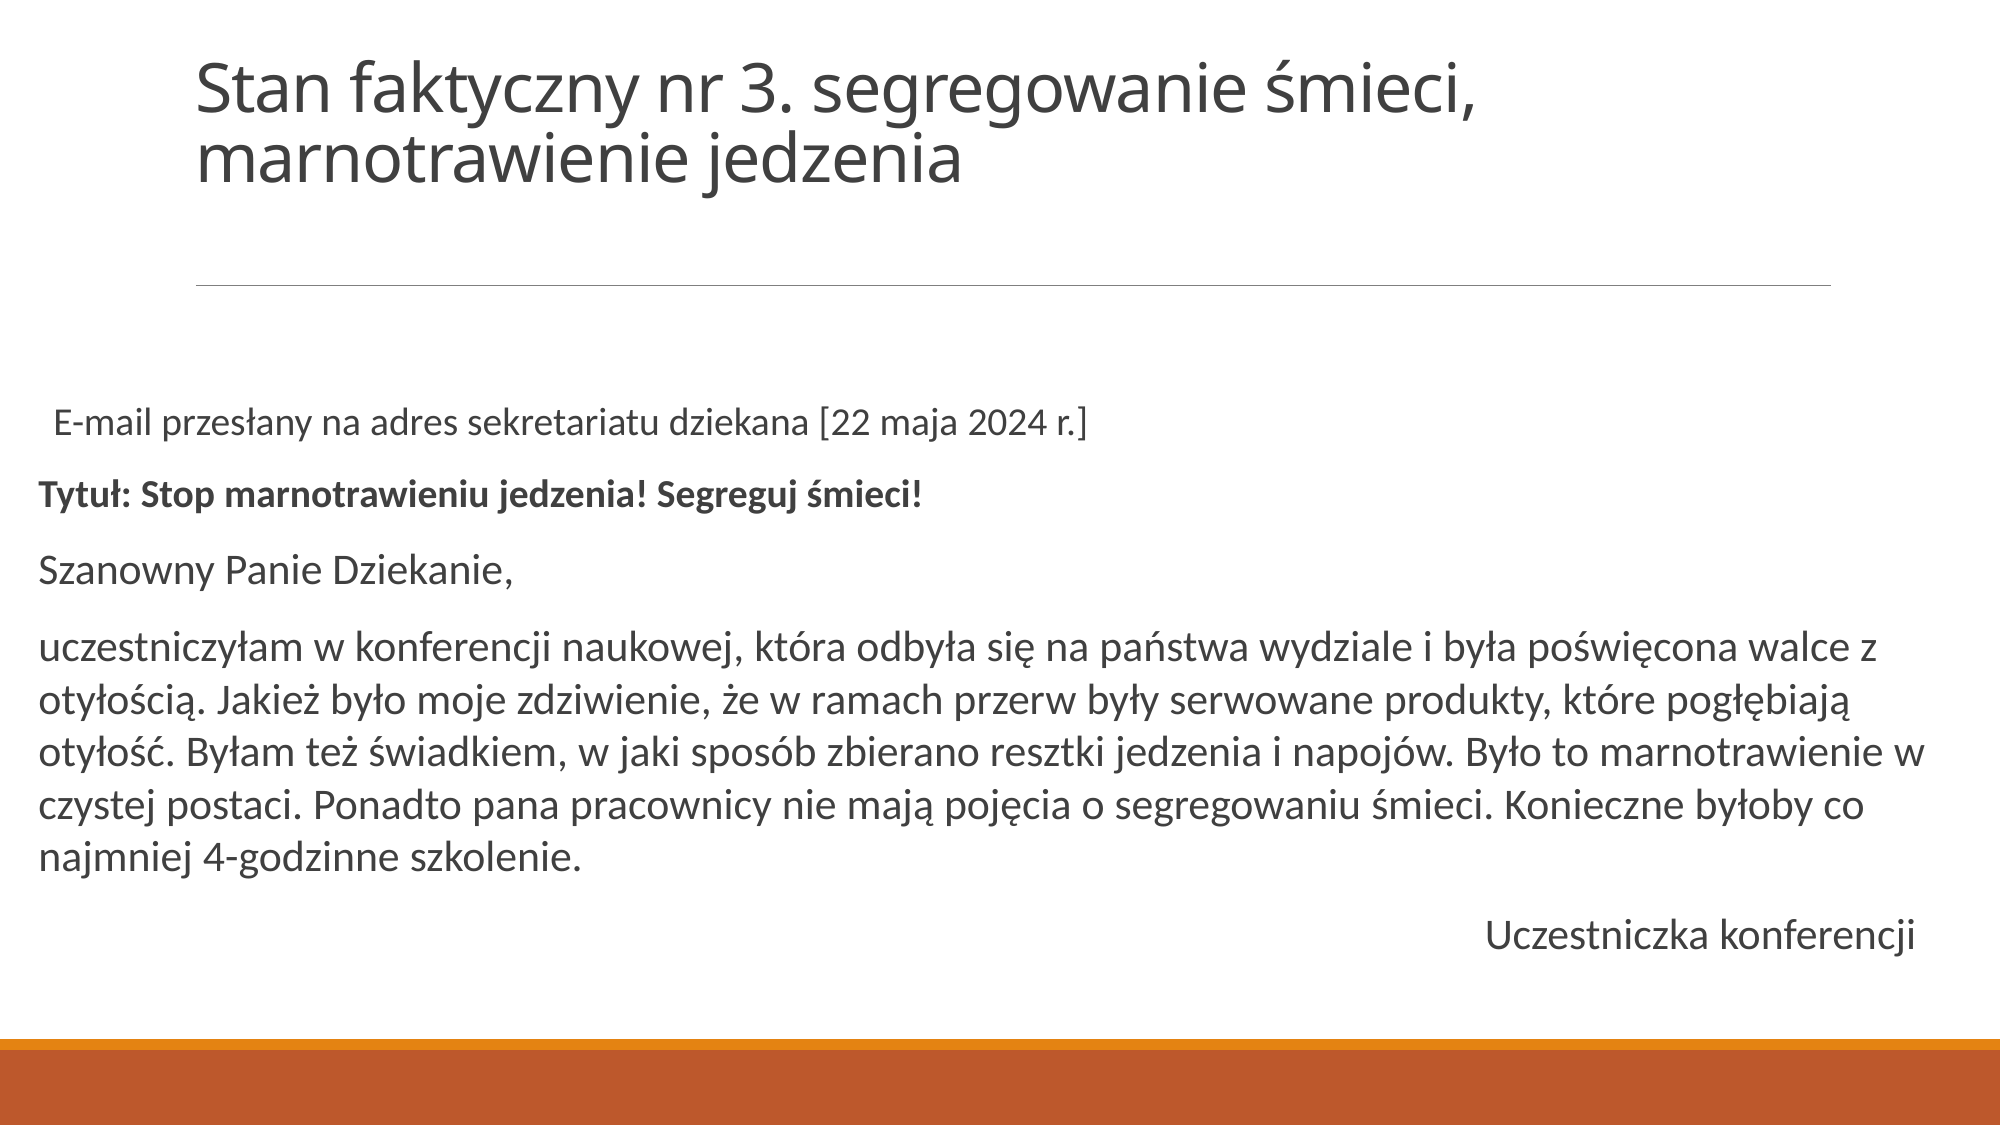

# Stan faktyczny nr 3. segregowanie śmieci, marnotrawienie jedzenia
E-mail przesłany na adres sekretariatu dziekana [22 maja 2024 r.]
Tytuł: Stop marnotrawieniu jedzenia! Segreguj śmieci!
Szanowny Panie Dziekanie,
uczestniczyłam w konferencji naukowej, która odbyła się na państwa wydziale i była poświęcona walce z otyłością. Jakież było moje zdziwienie, że w ramach przerw były serwowane produkty, które pogłębiają otyłość. Byłam też świadkiem, w jaki sposób zbierano resztki jedzenia i napojów. Było to marnotrawienie w czystej postaci. Ponadto pana pracownicy nie mają pojęcia o segregowaniu śmieci. Konieczne byłoby co najmniej 4-godzinne szkolenie.
Uczestniczka konferencji